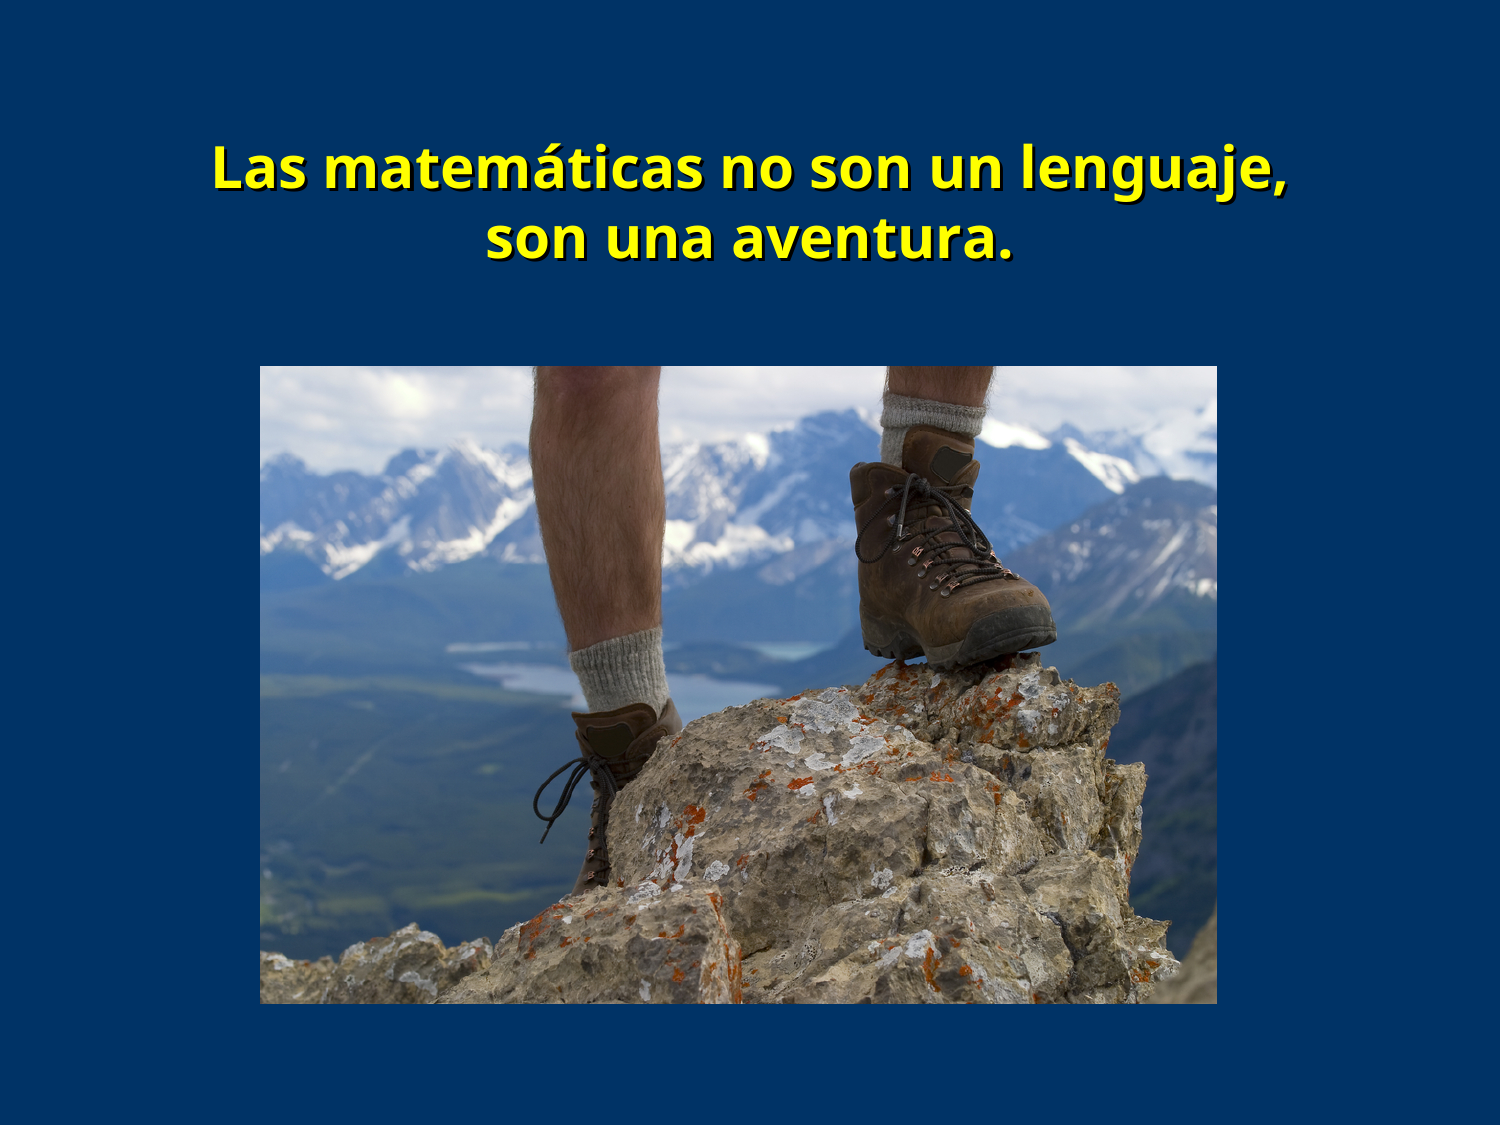

# Las matemáticas no son un lenguaje, son una aventura.